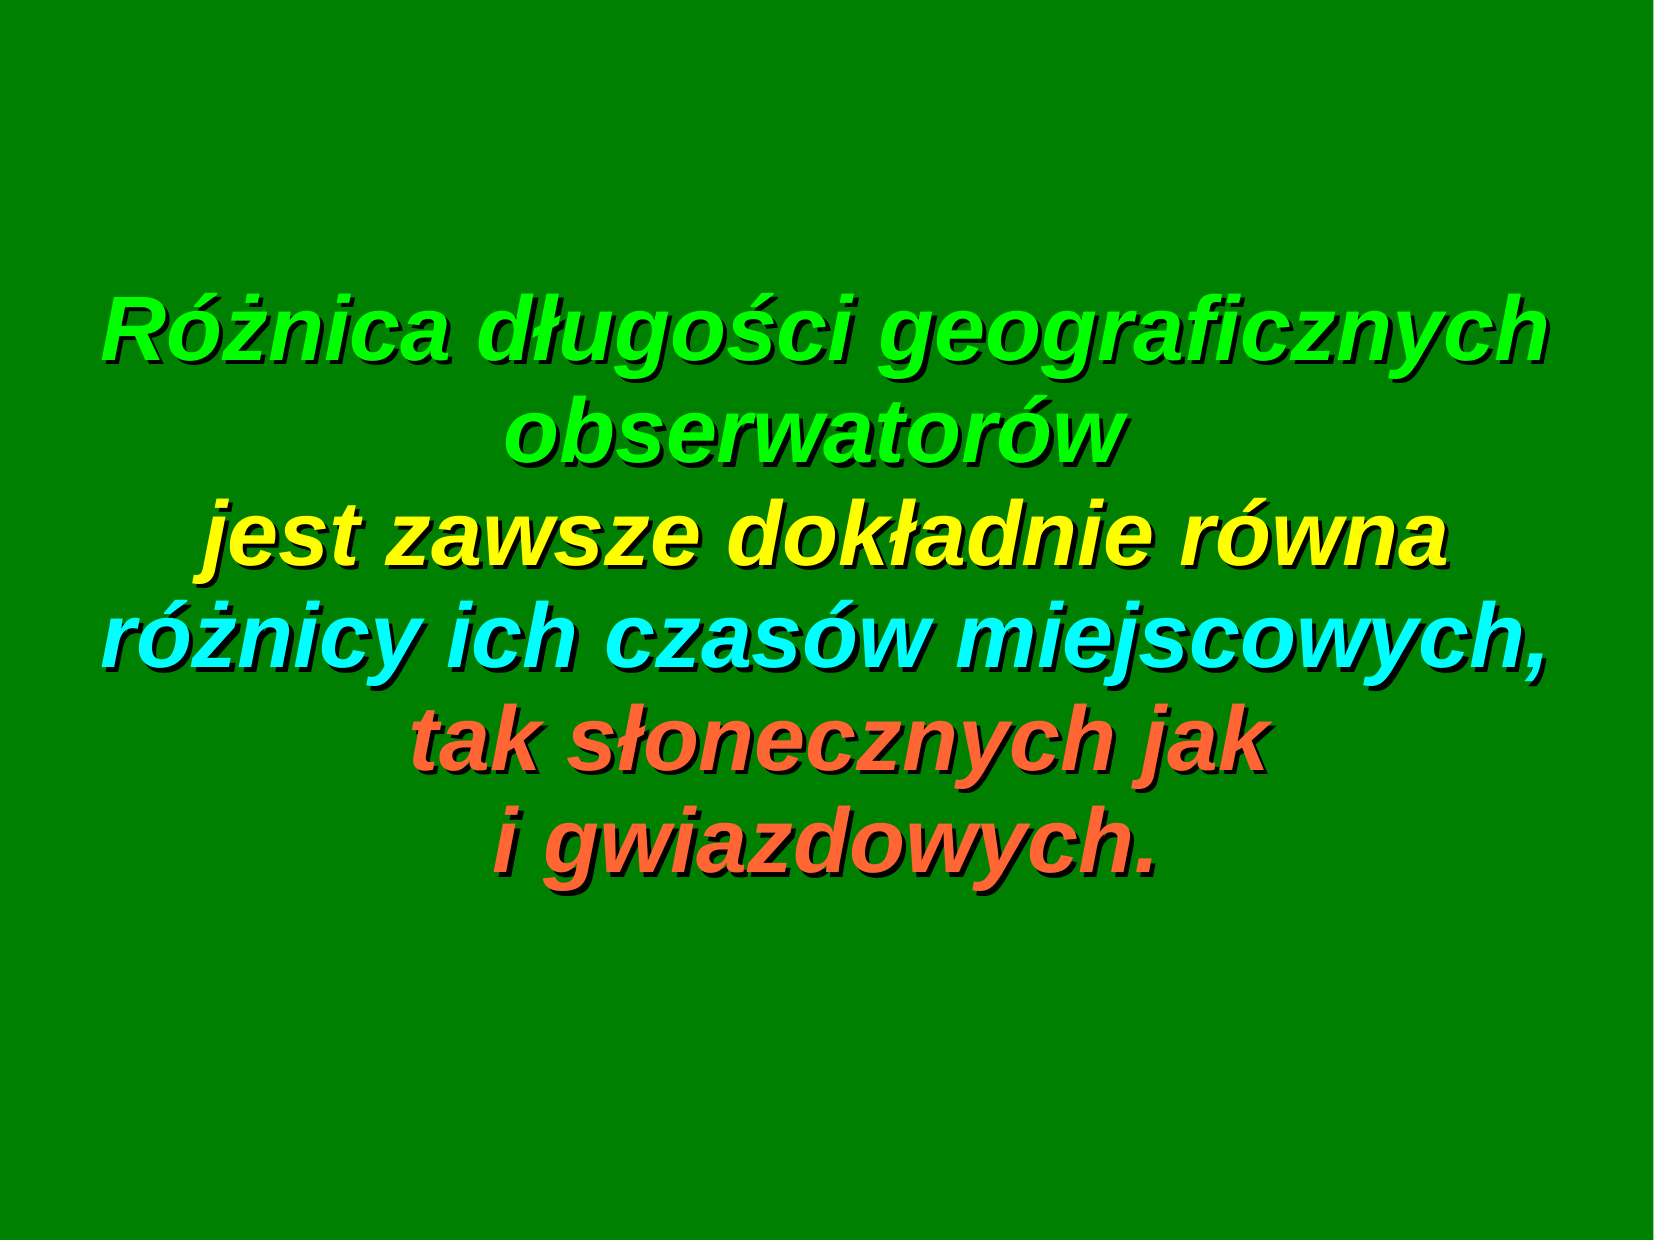

# Różnica długości geograficznych obserwatorów jest zawsze dokładnie równa różnicy ich czasów miejscowych, tak słonecznych jak i gwiazdowych.